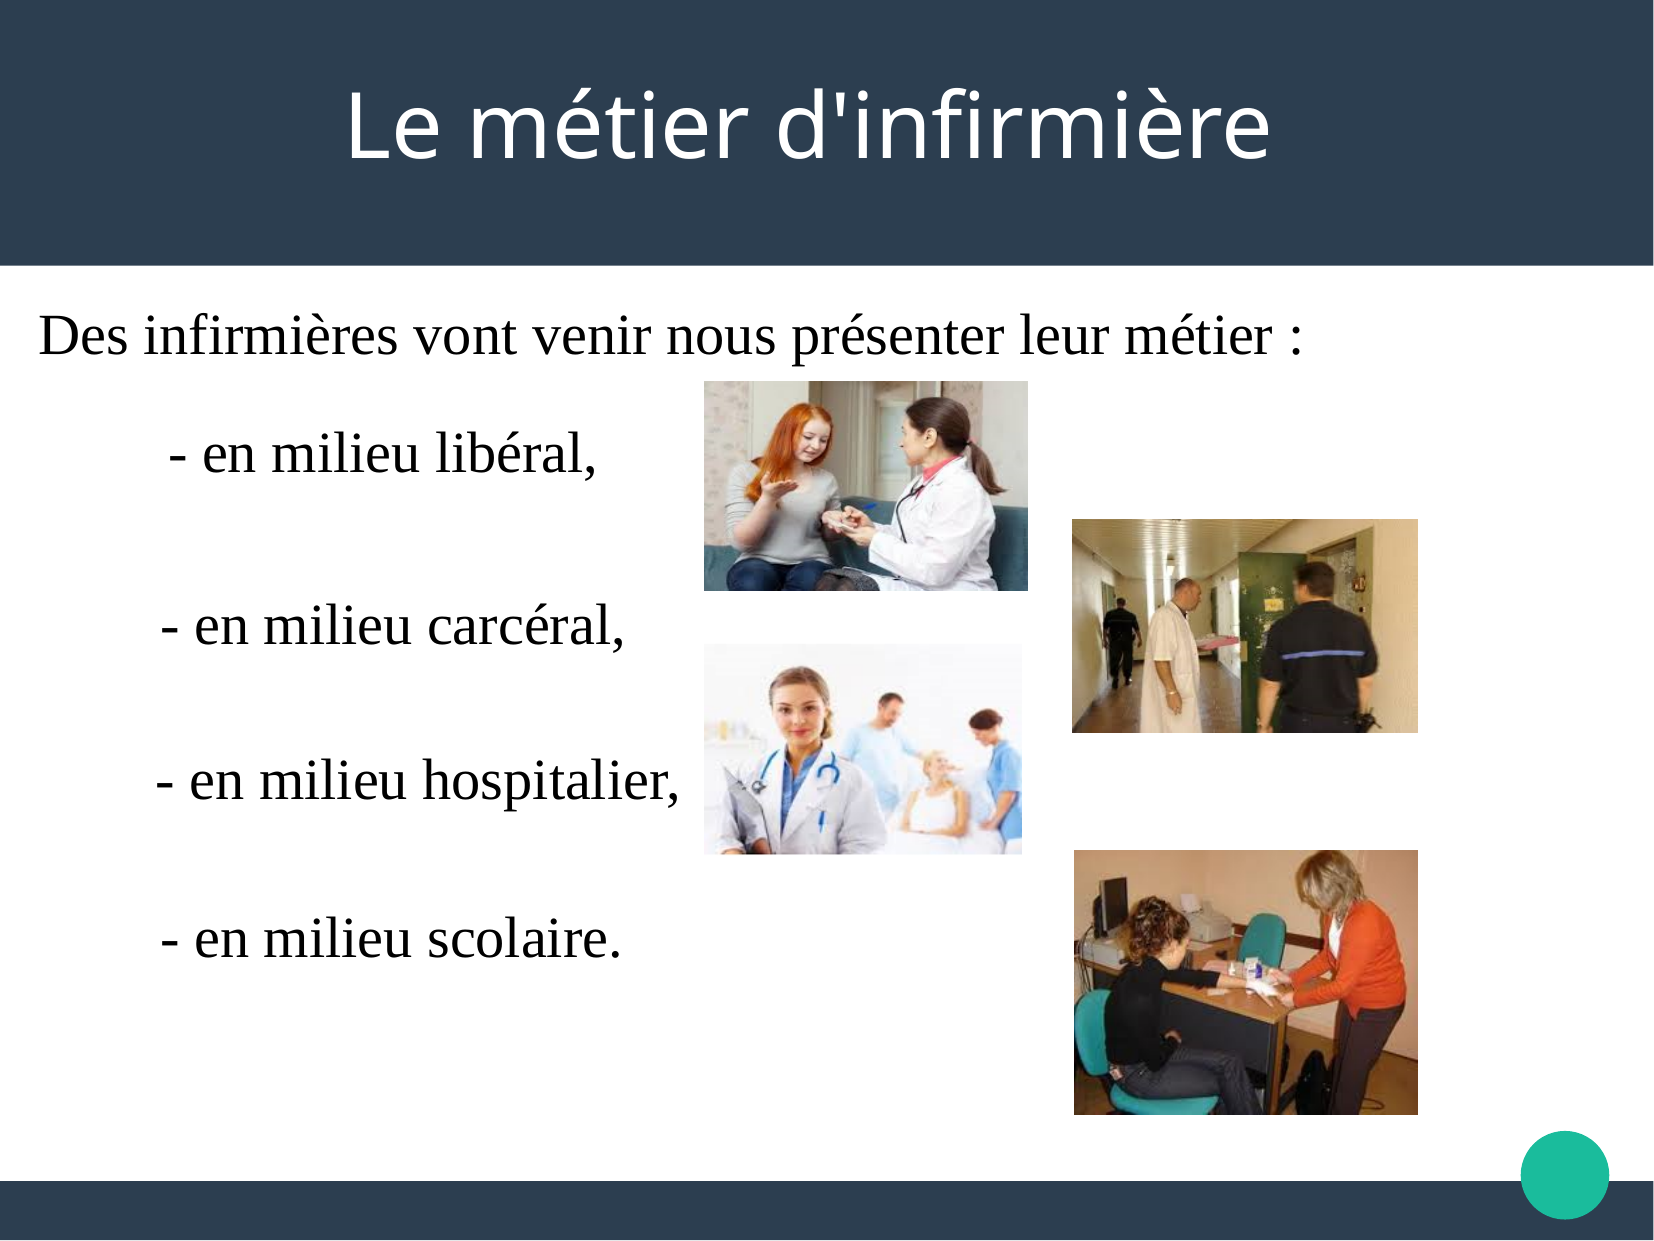

Le métier d'infirmière
Des infirmières vont venir nous présenter leur métier :
- en milieu libéral,
- en milieu carcéral,
- en milieu hospitalier,
- en milieu scolaire.